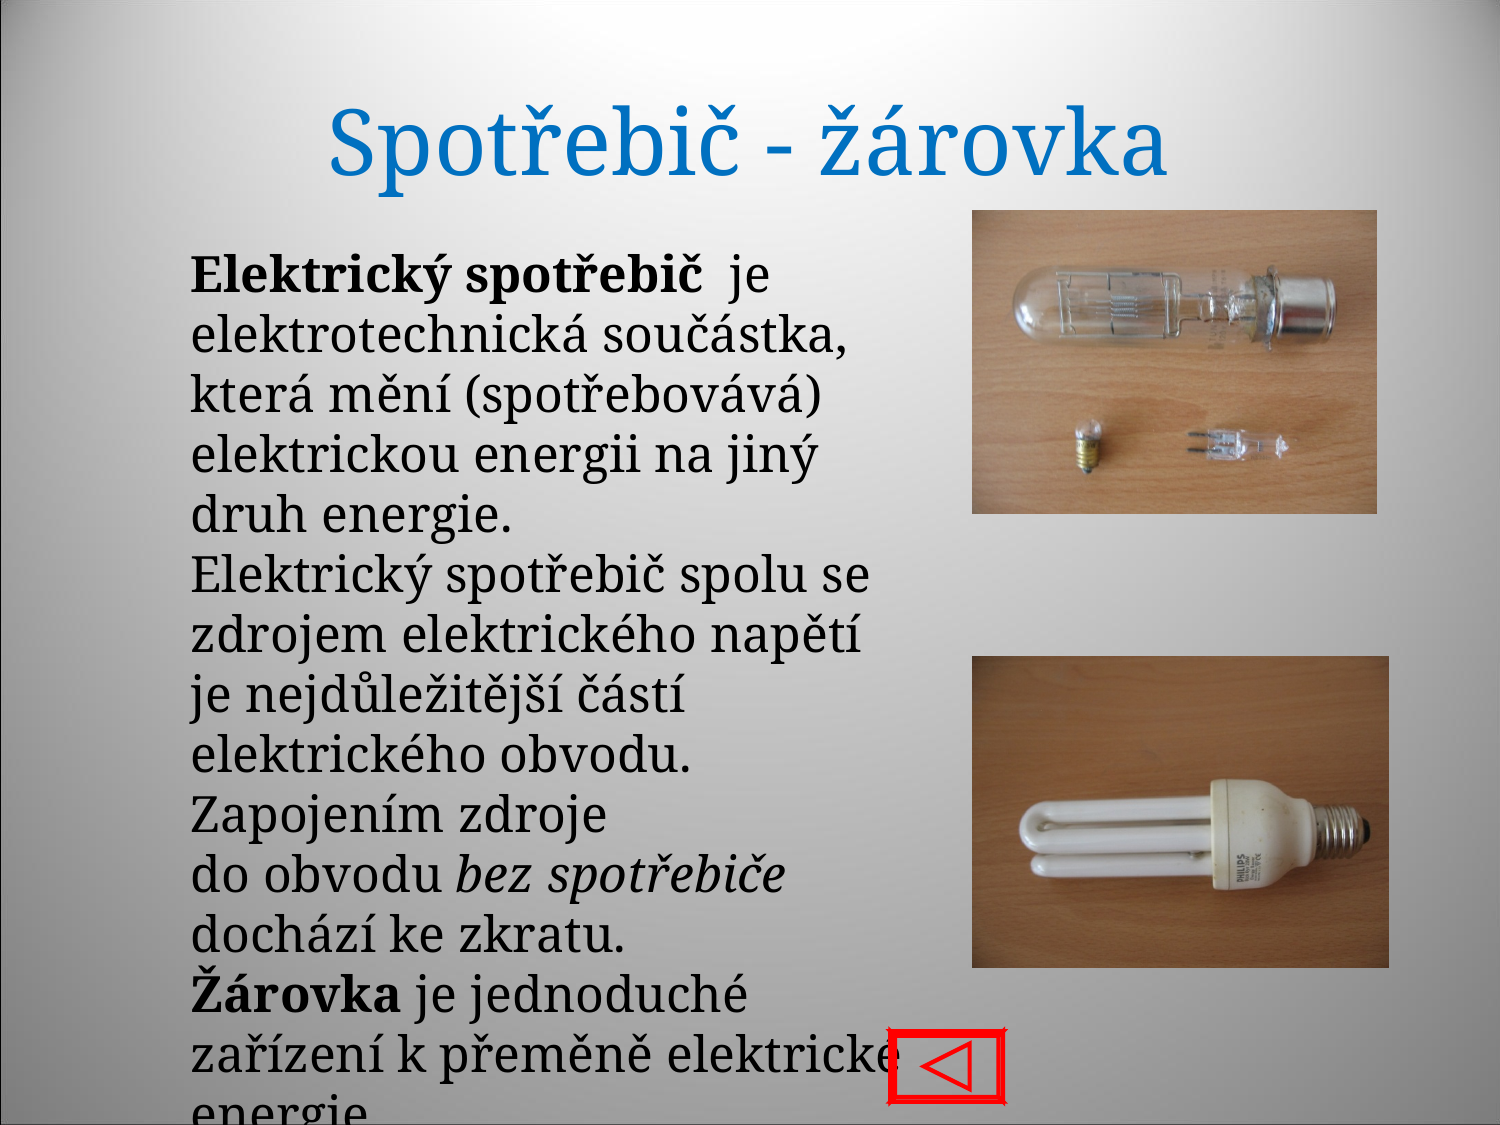

# Spotřebič - žárovka
Elektrický spotřebič je elektrotechnická součástka, která mění (spotřebovává) elektrickou energii na jiný druh energie.
Elektrický spotřebič spolu se zdrojem elektrického napětí je nejdůležitější částí elektrického obvodu. Zapojením zdroje
do obvodu bez spotřebiče dochází ke zkratu.
Žárovka je jednoduché zařízení k přeměně elektrické energie
na světlo.